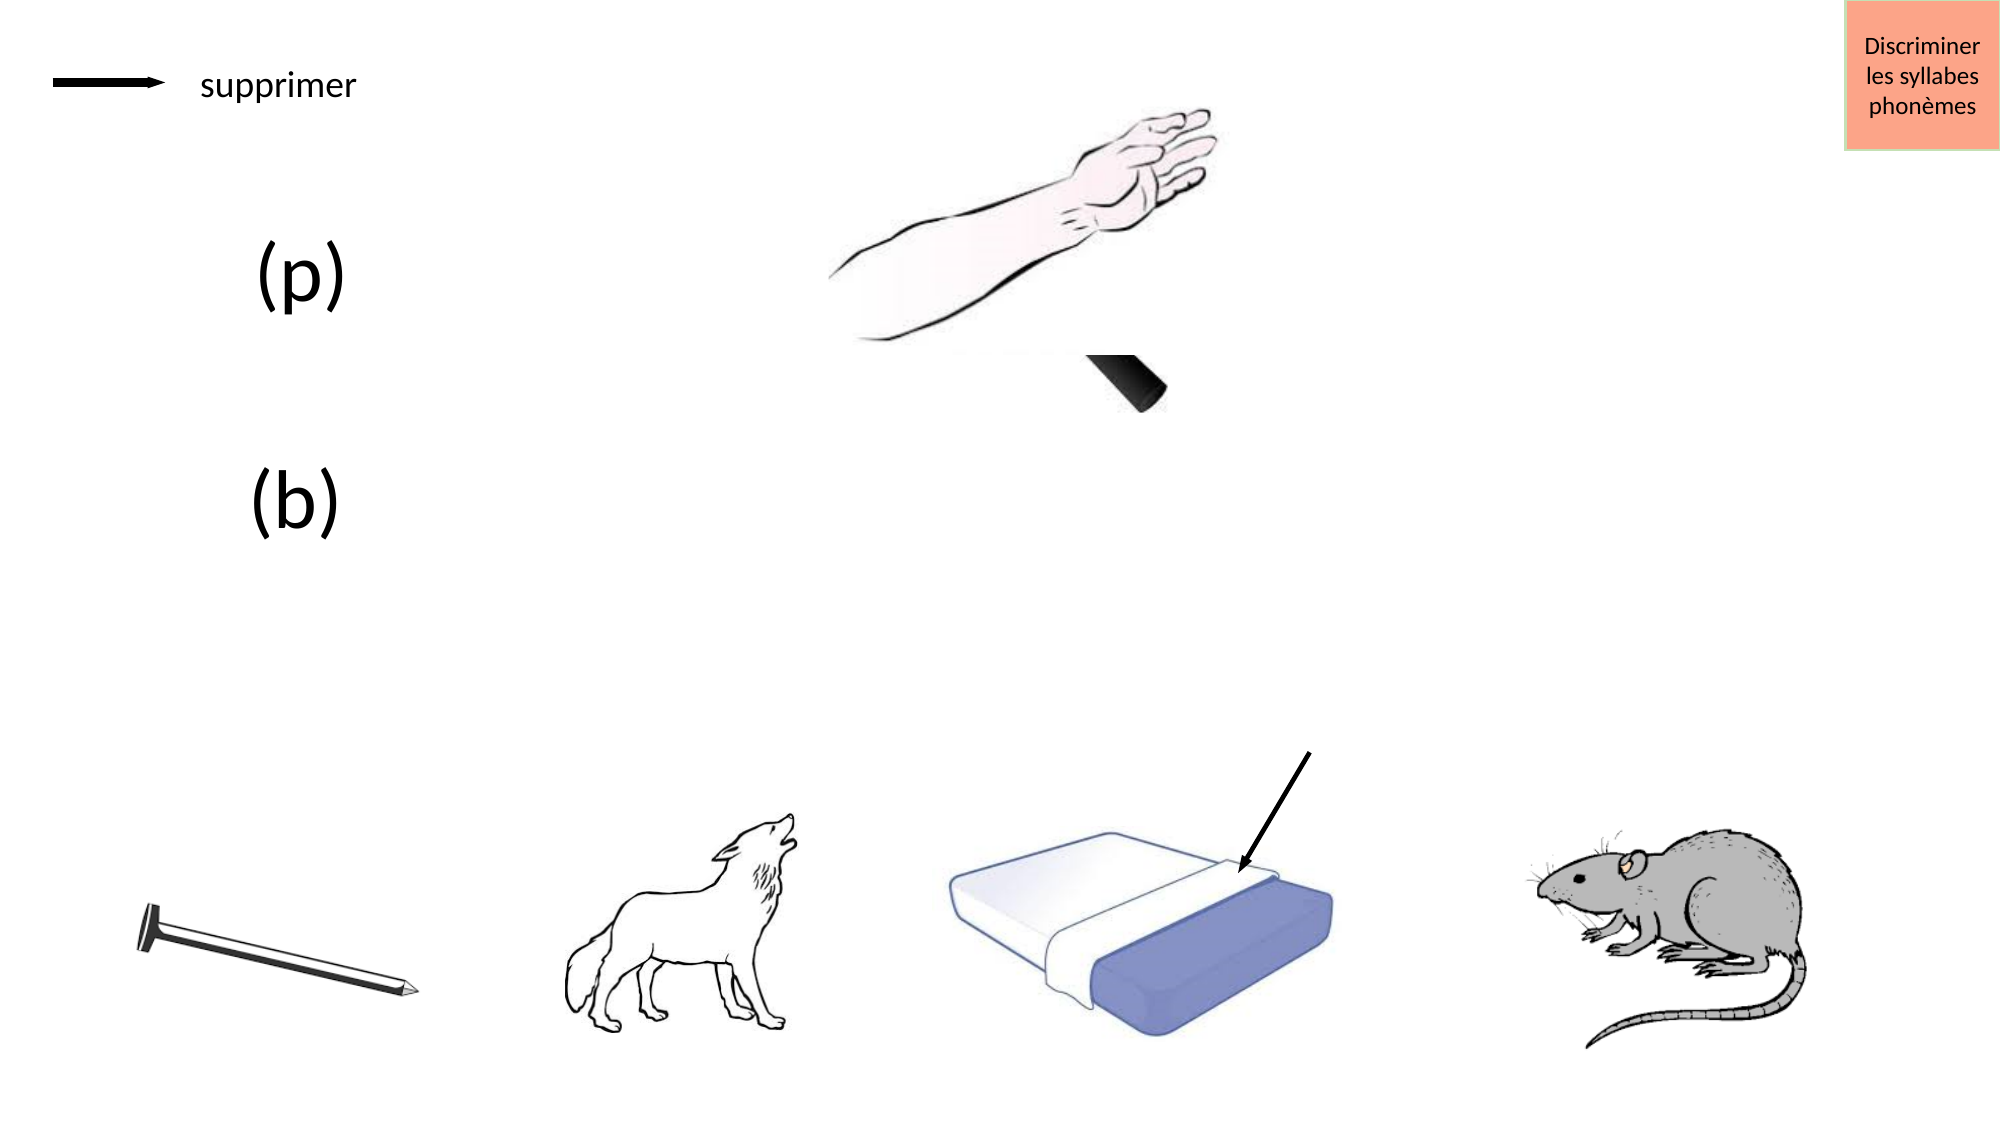

Discriminer les syllabes phonèmes
supprimer
(p)
(b)